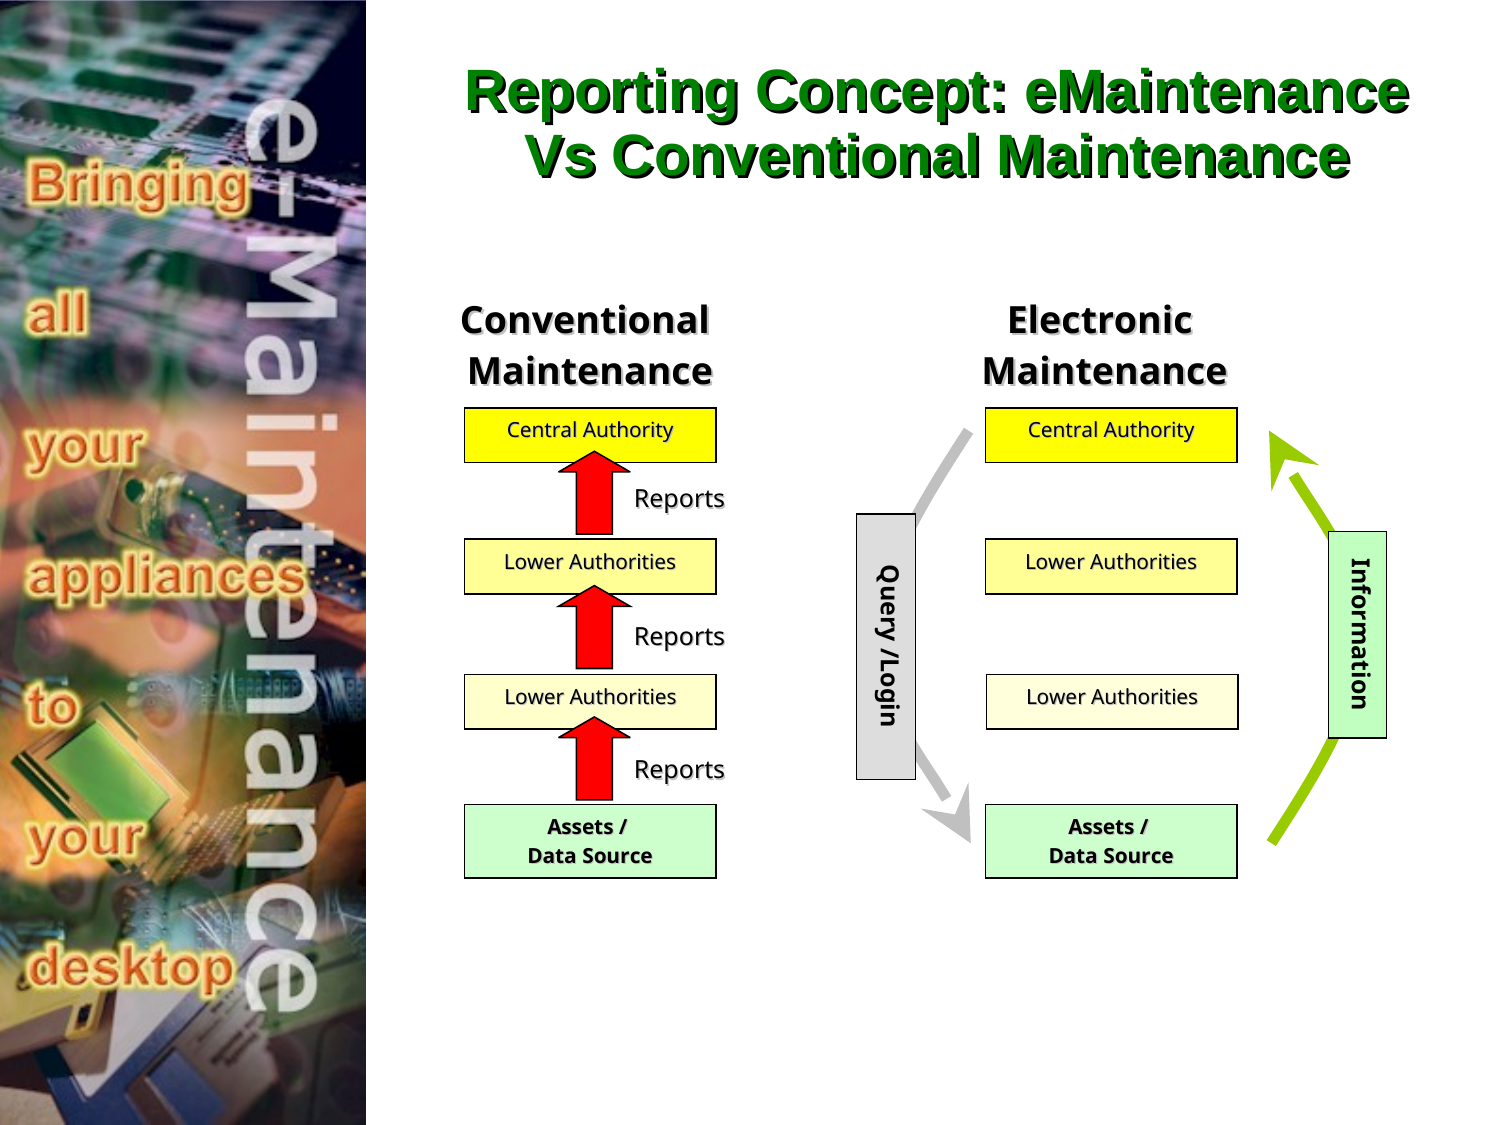

Reporting Concept: eMaintenance Vs Conventional Maintenance
Conventional
Maintenance
Electronic
Maintenance
Central Authority
Central Authority
Reports
Query /Login
Information
Lower Authorities
Lower Authorities
Reports
Lower Authorities
Lower Authorities
Reports
Assets /
Data Source
Assets /
Data Source